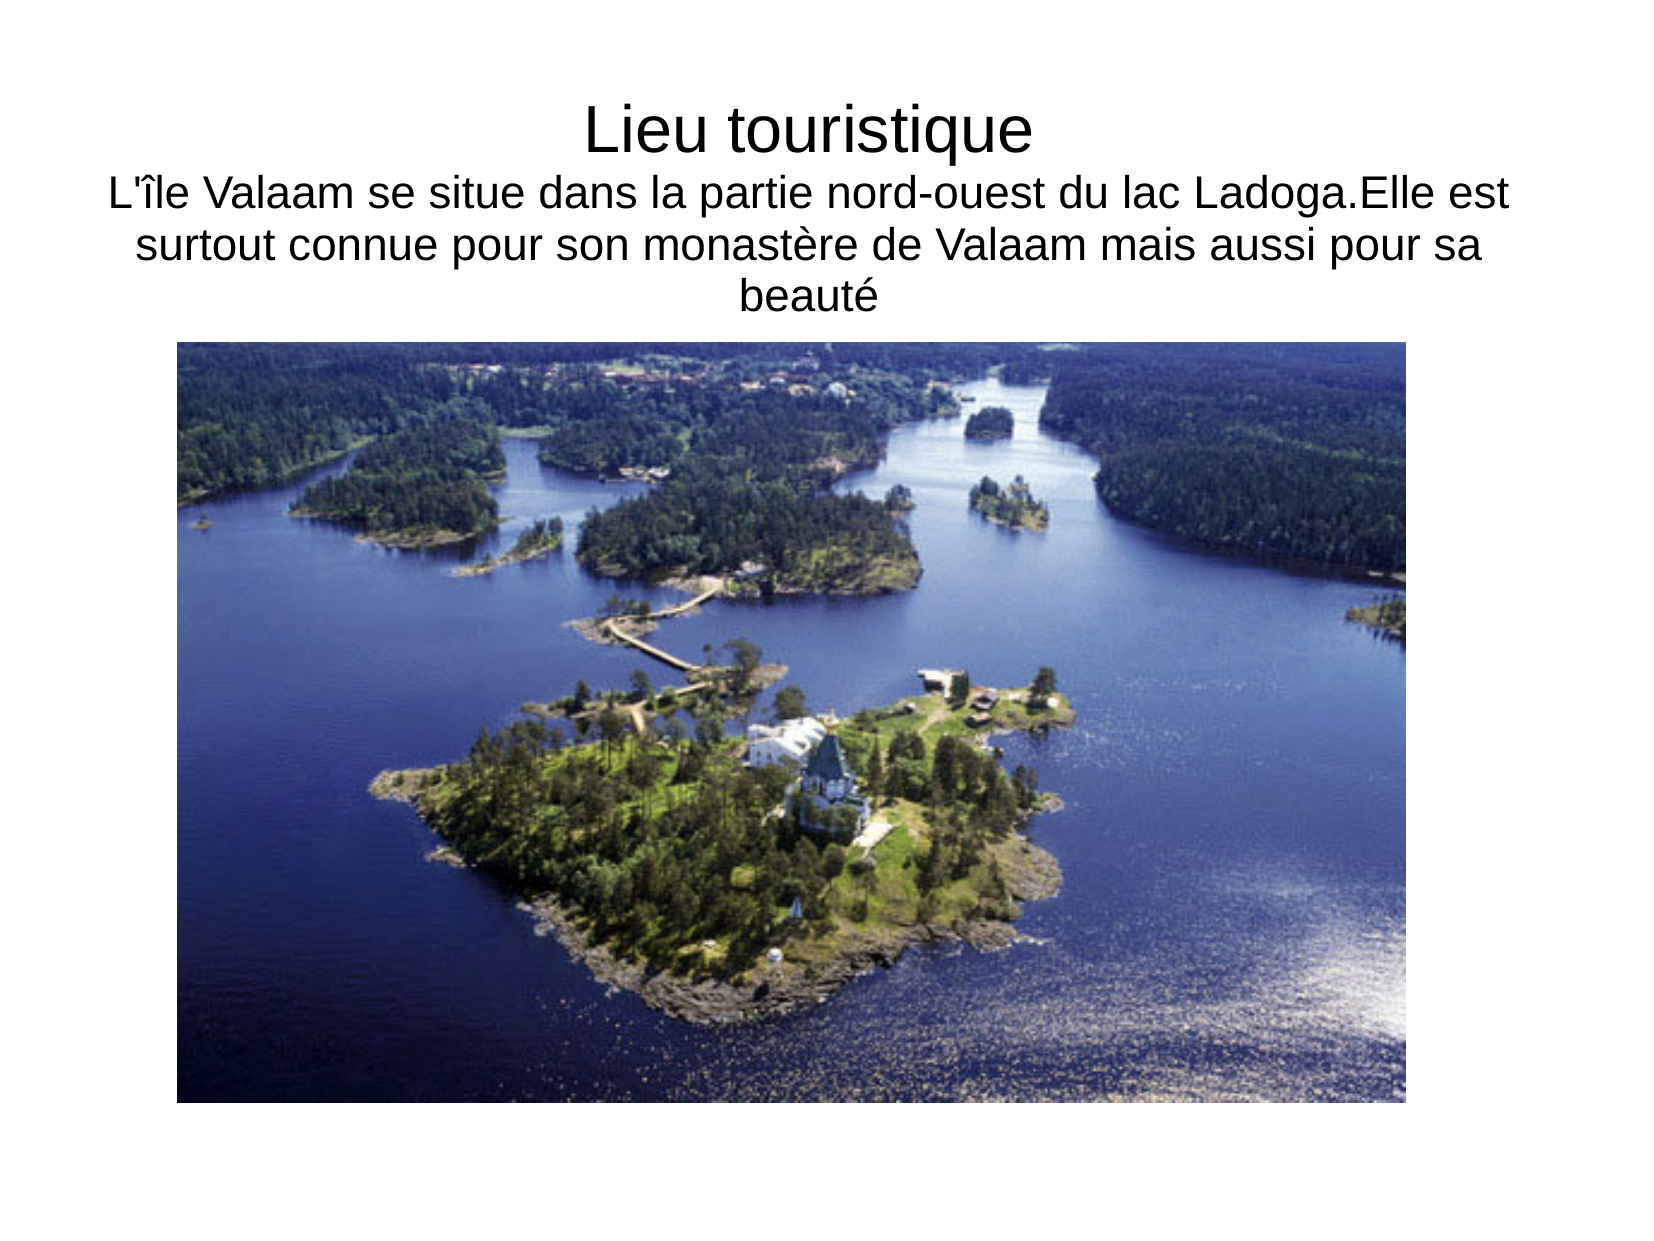

# Lieu touristique L'île Valaam se situe dans la partie nord-ouest du lac Ladoga.Elle est surtout connue pour son monastère de Valaam mais aussi pour sa beauté